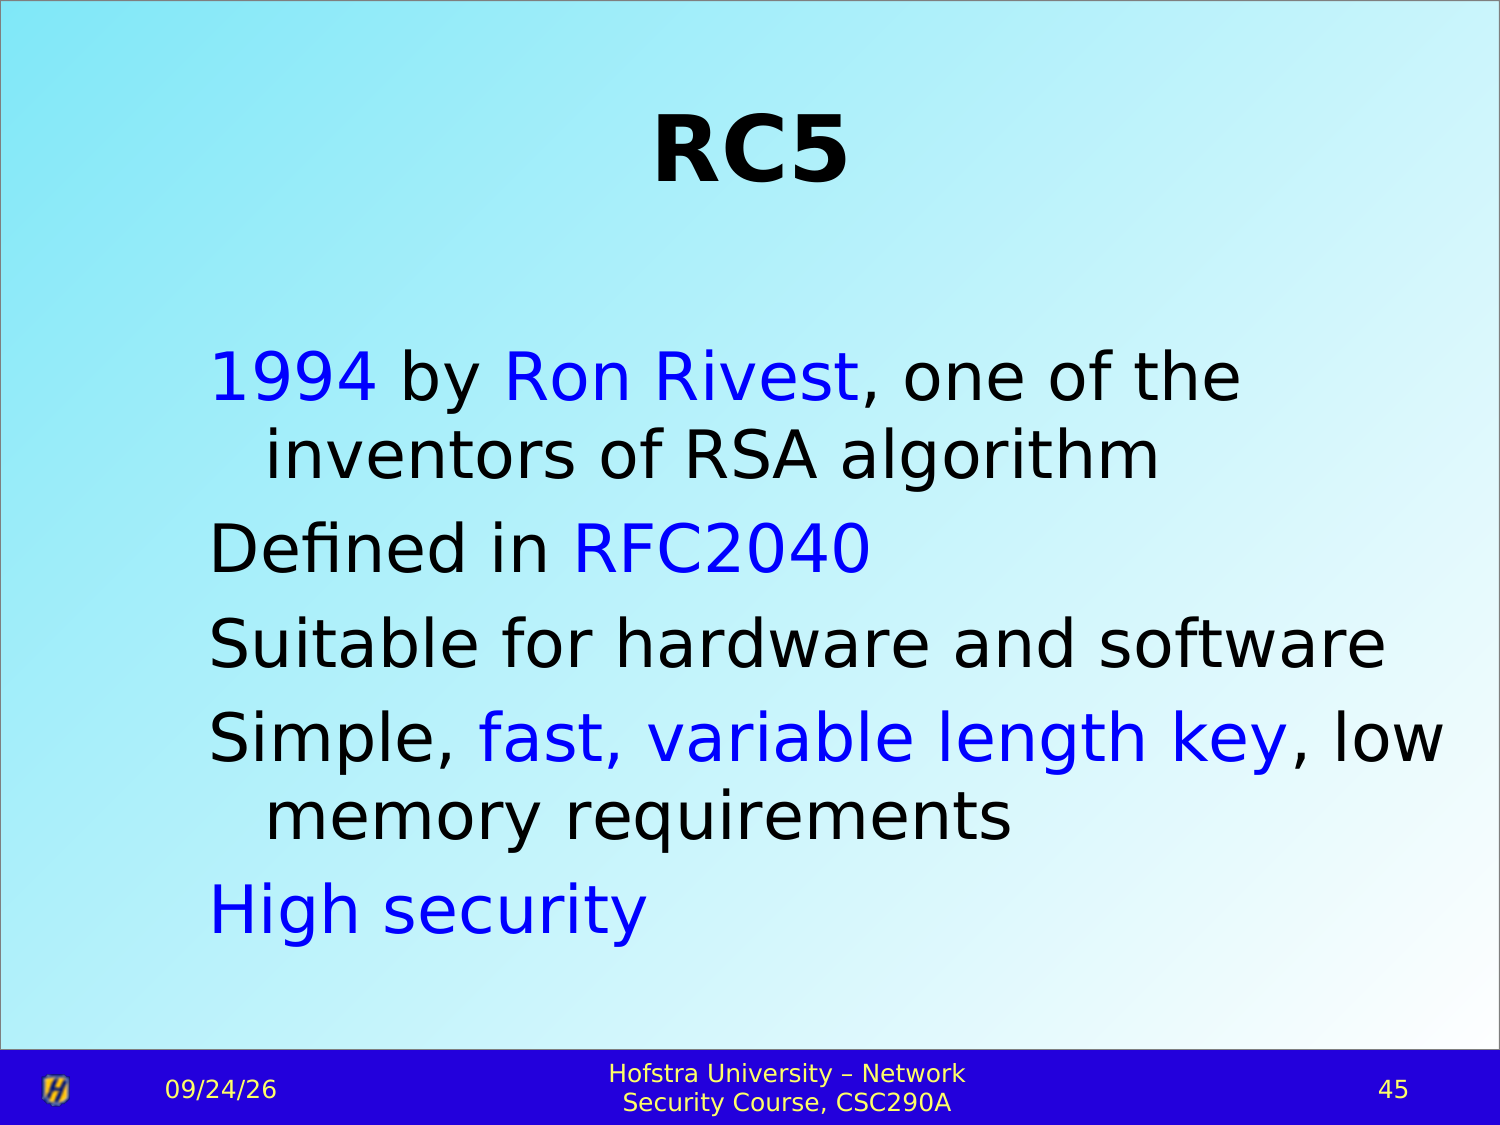

# RC5
1994 by Ron Rivest, one of the inventors of RSA algorithm
Defined in RFC2040
Suitable for hardware and software
Simple, fast, variable length key, low memory requirements
High security
45